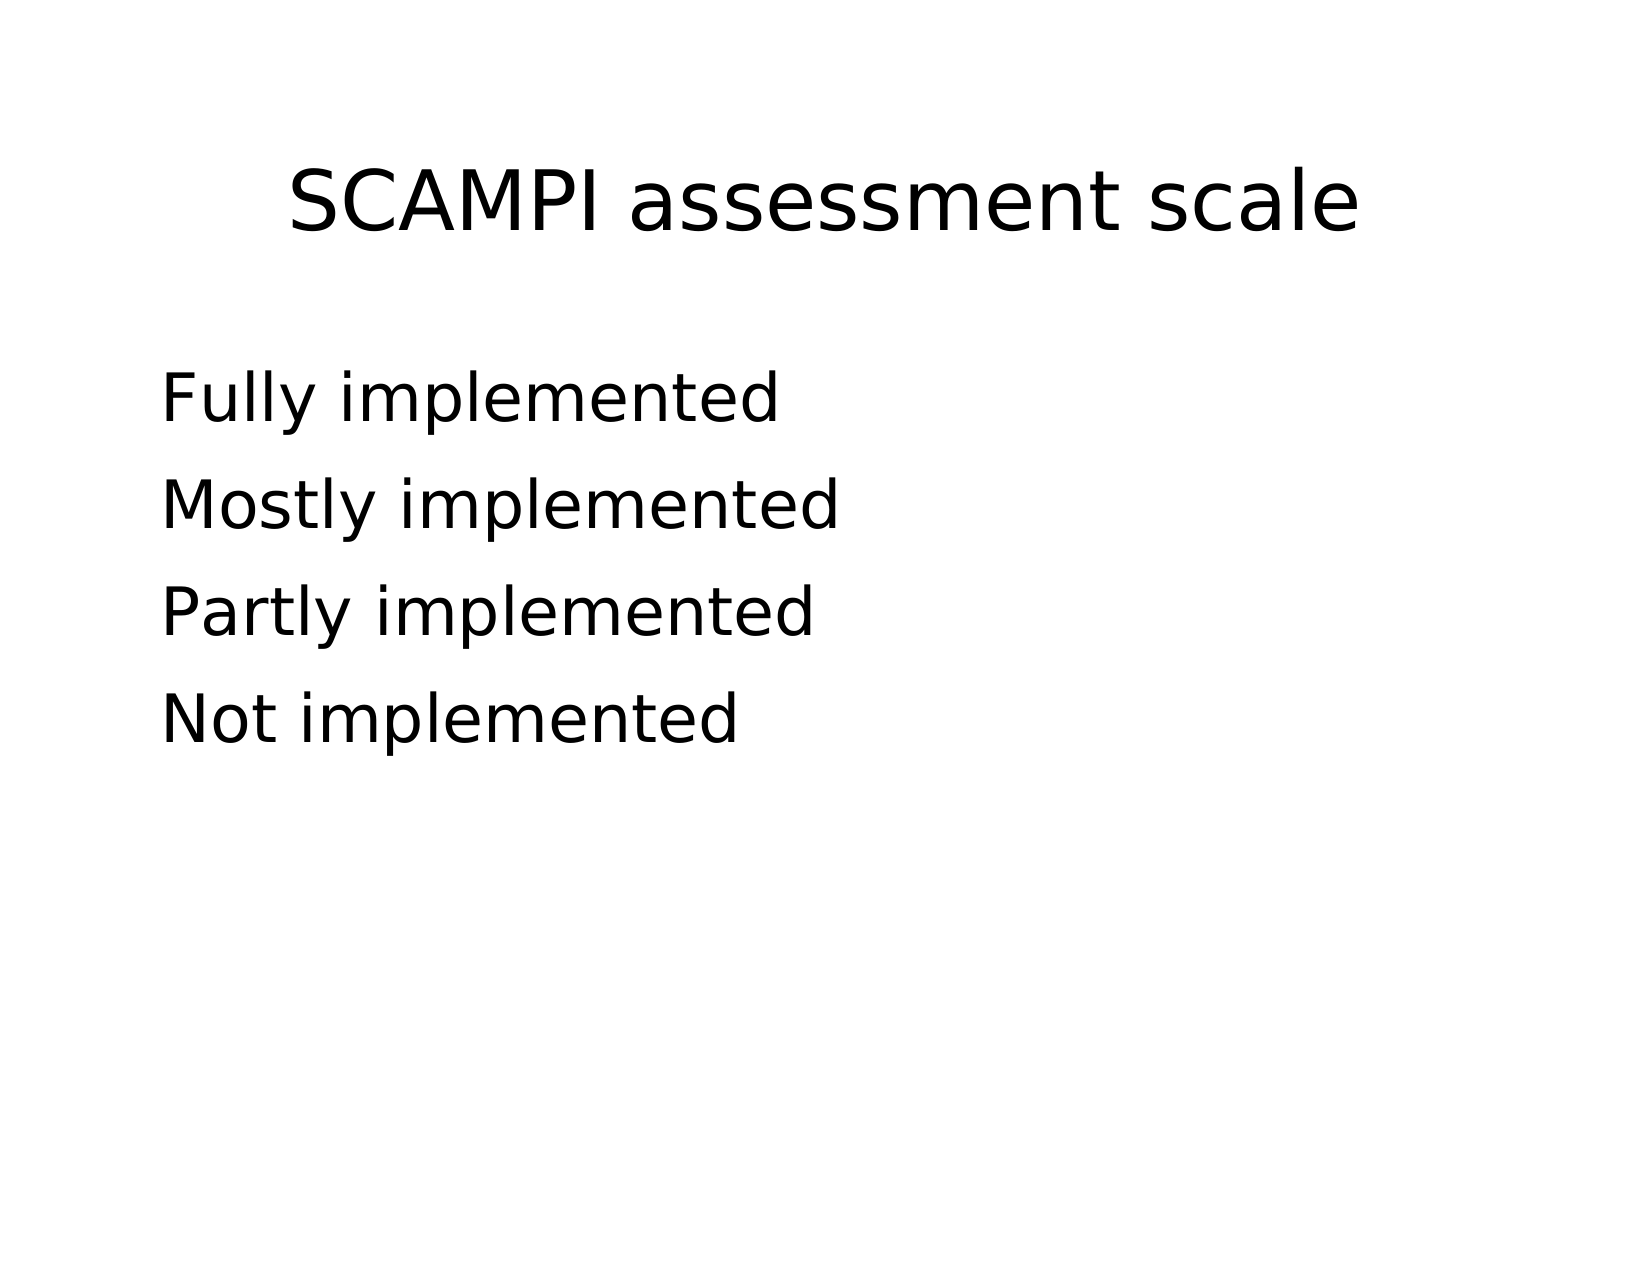

# SCAMPI assessment scale
Fully implemented
Mostly implemented
Partly implemented
Not implemented